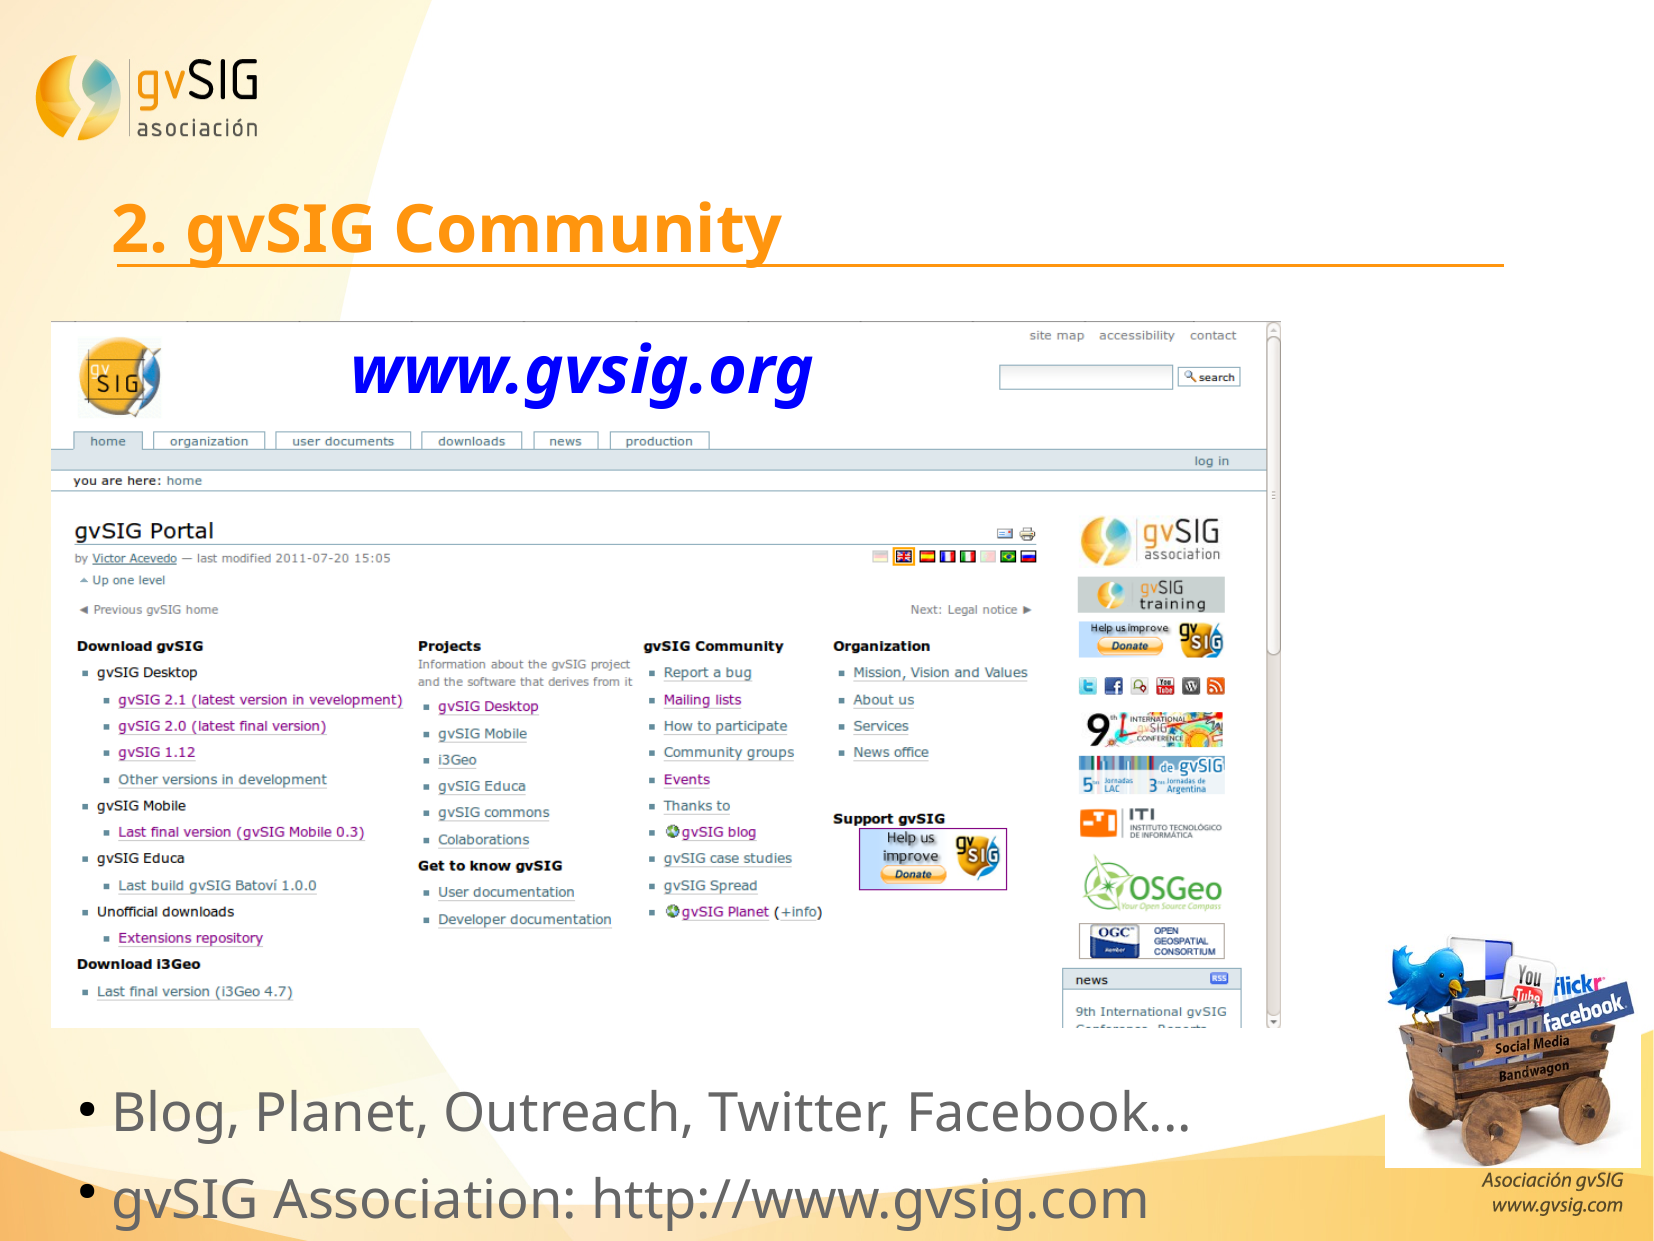

# 2. gvSIG Community
www.gvsig.org
 Blog, Planet, Outreach, Twitter, Facebook...
 gvSIG Association: http://www.gvsig.com